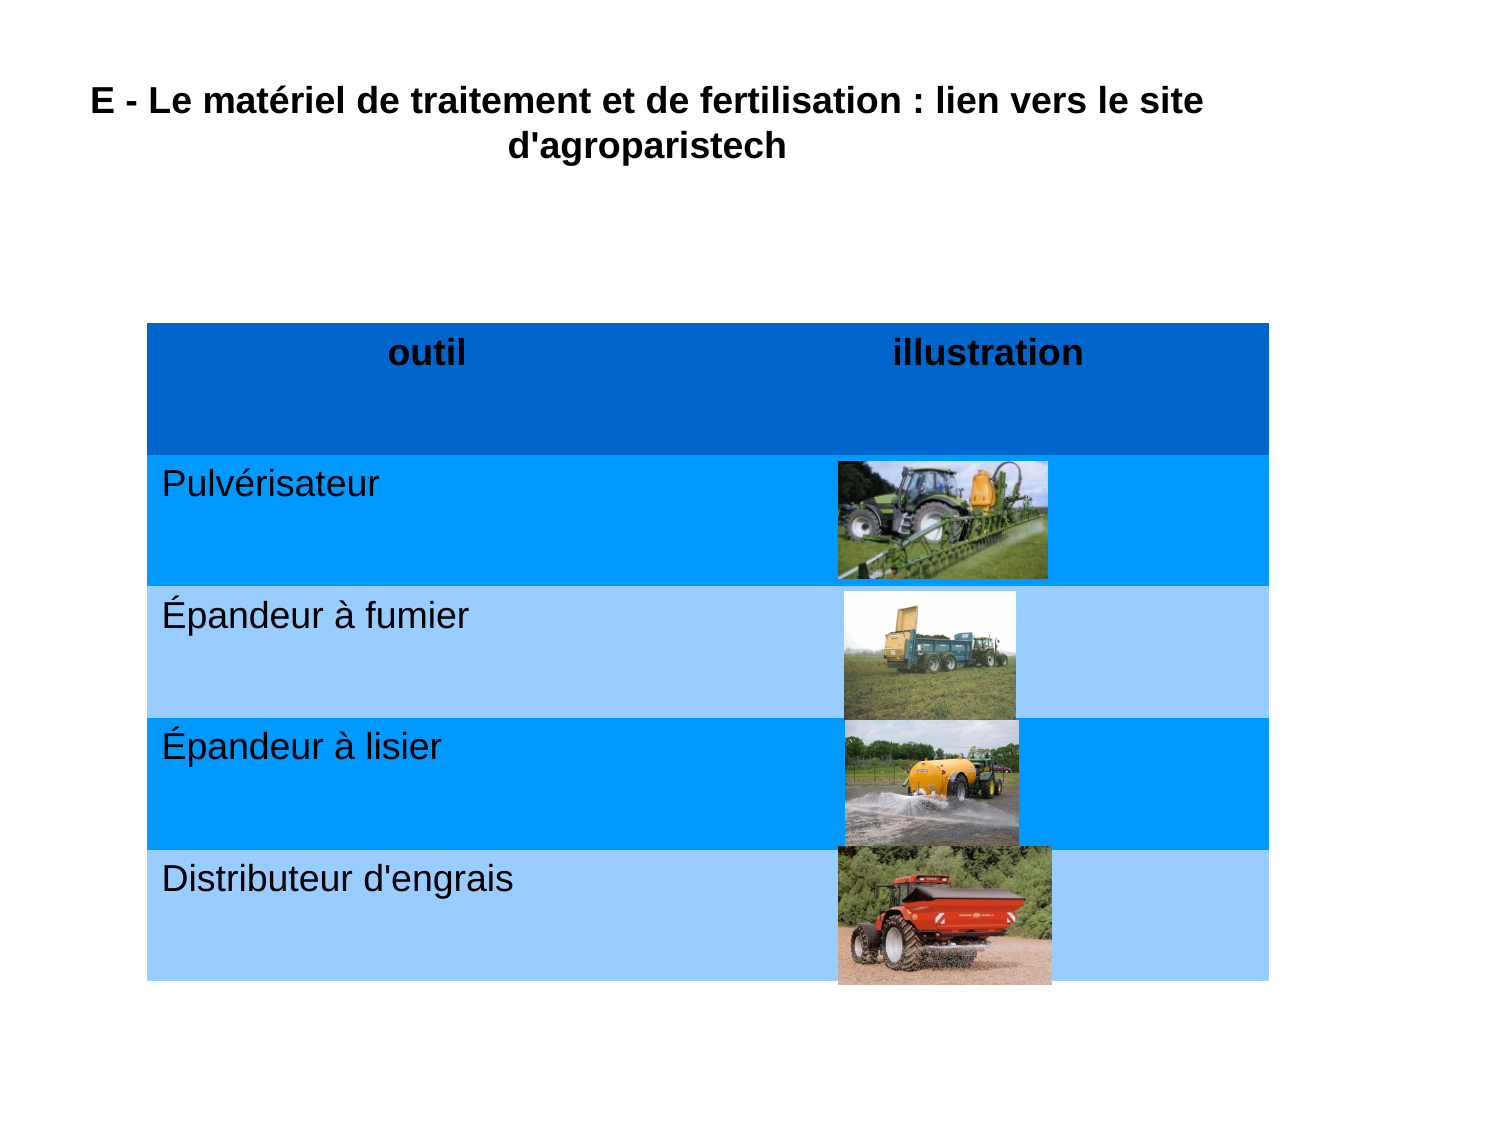

# E - Le matériel de traitement et de fertilisation : lien vers le site d'agroparistech
| outil | illustration |
| --- | --- |
| Pulvérisateur | |
| Épandeur à fumier | |
| Épandeur à lisier | |
| Distributeur d'engrais | |